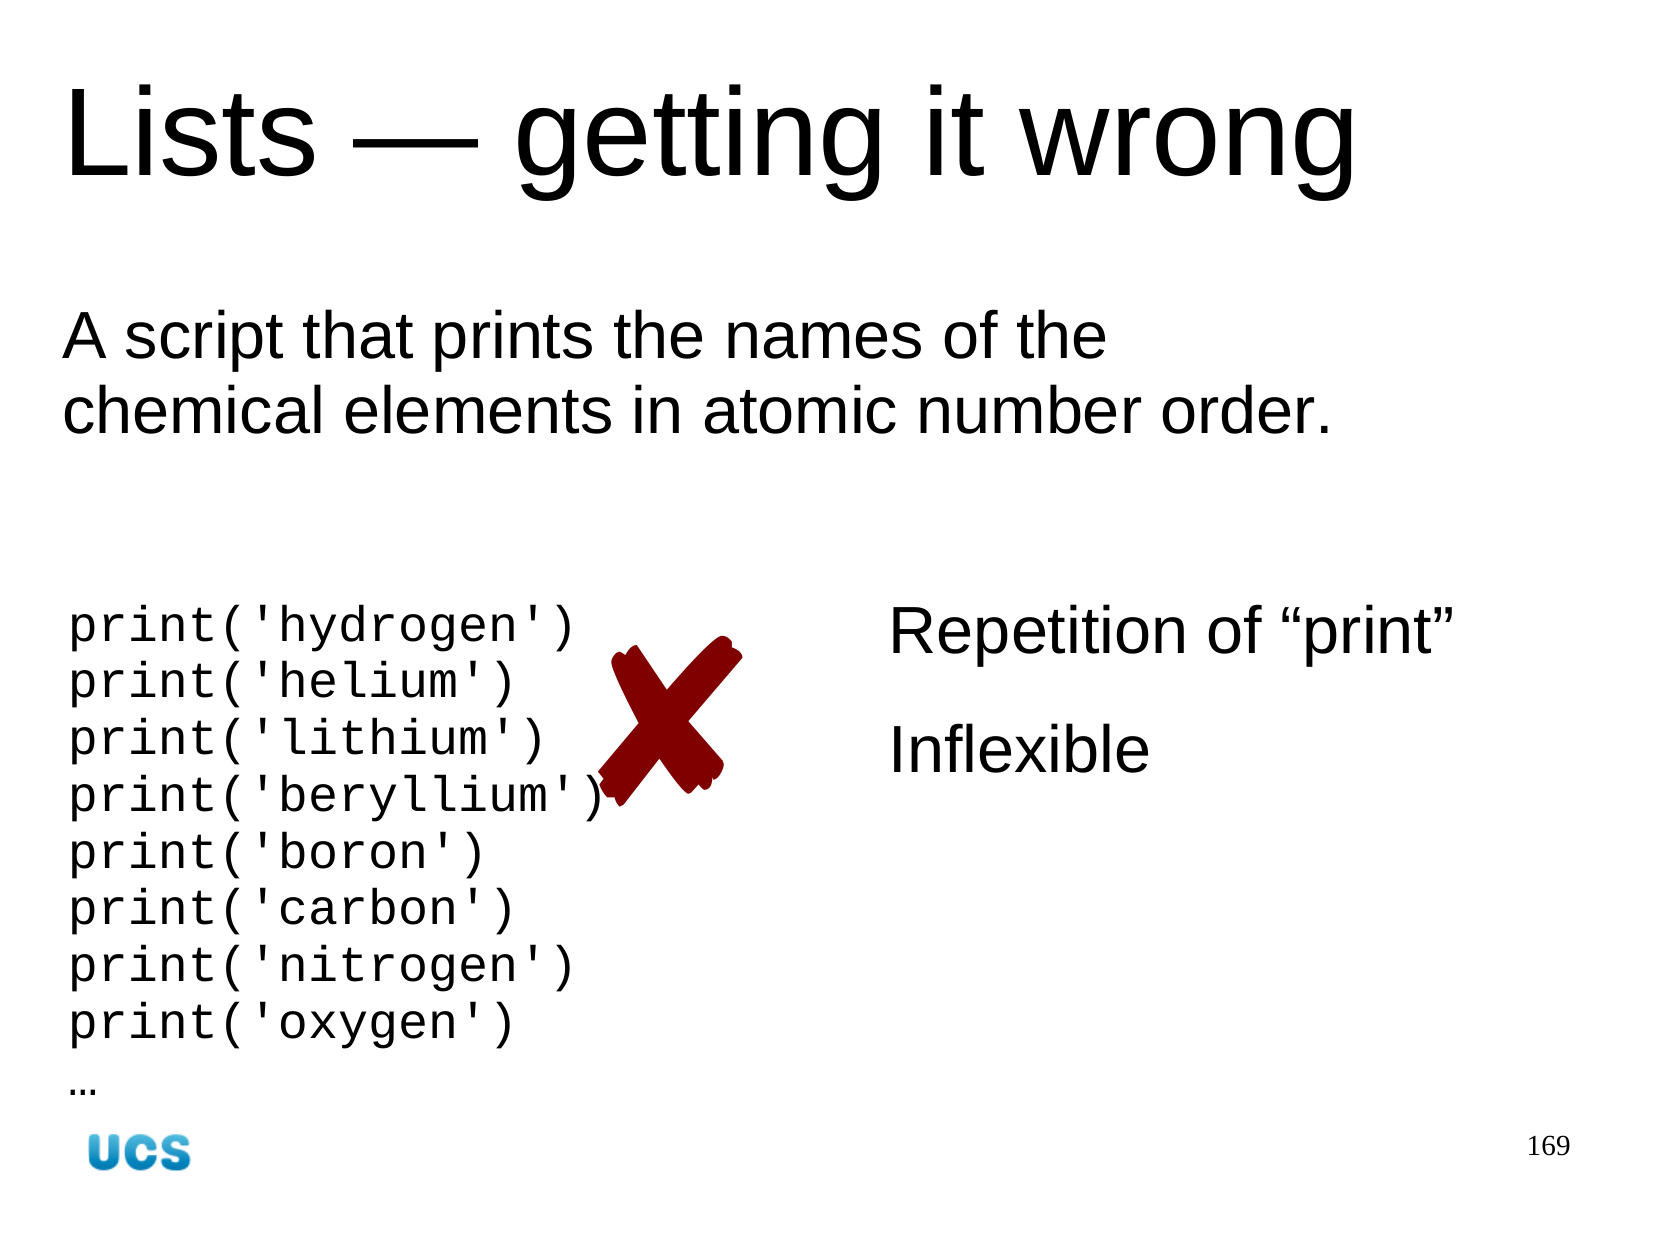

Lists — getting it wrong
A script that prints the names of the
chemical elements in atomic number order.
print('hydrogen')
print('helium')
print('lithium')
print('beryllium')
print('boron')
print('carbon')
print('nitrogen')
print('oxygen')
…

Repetition of “print”
Inflexible
169